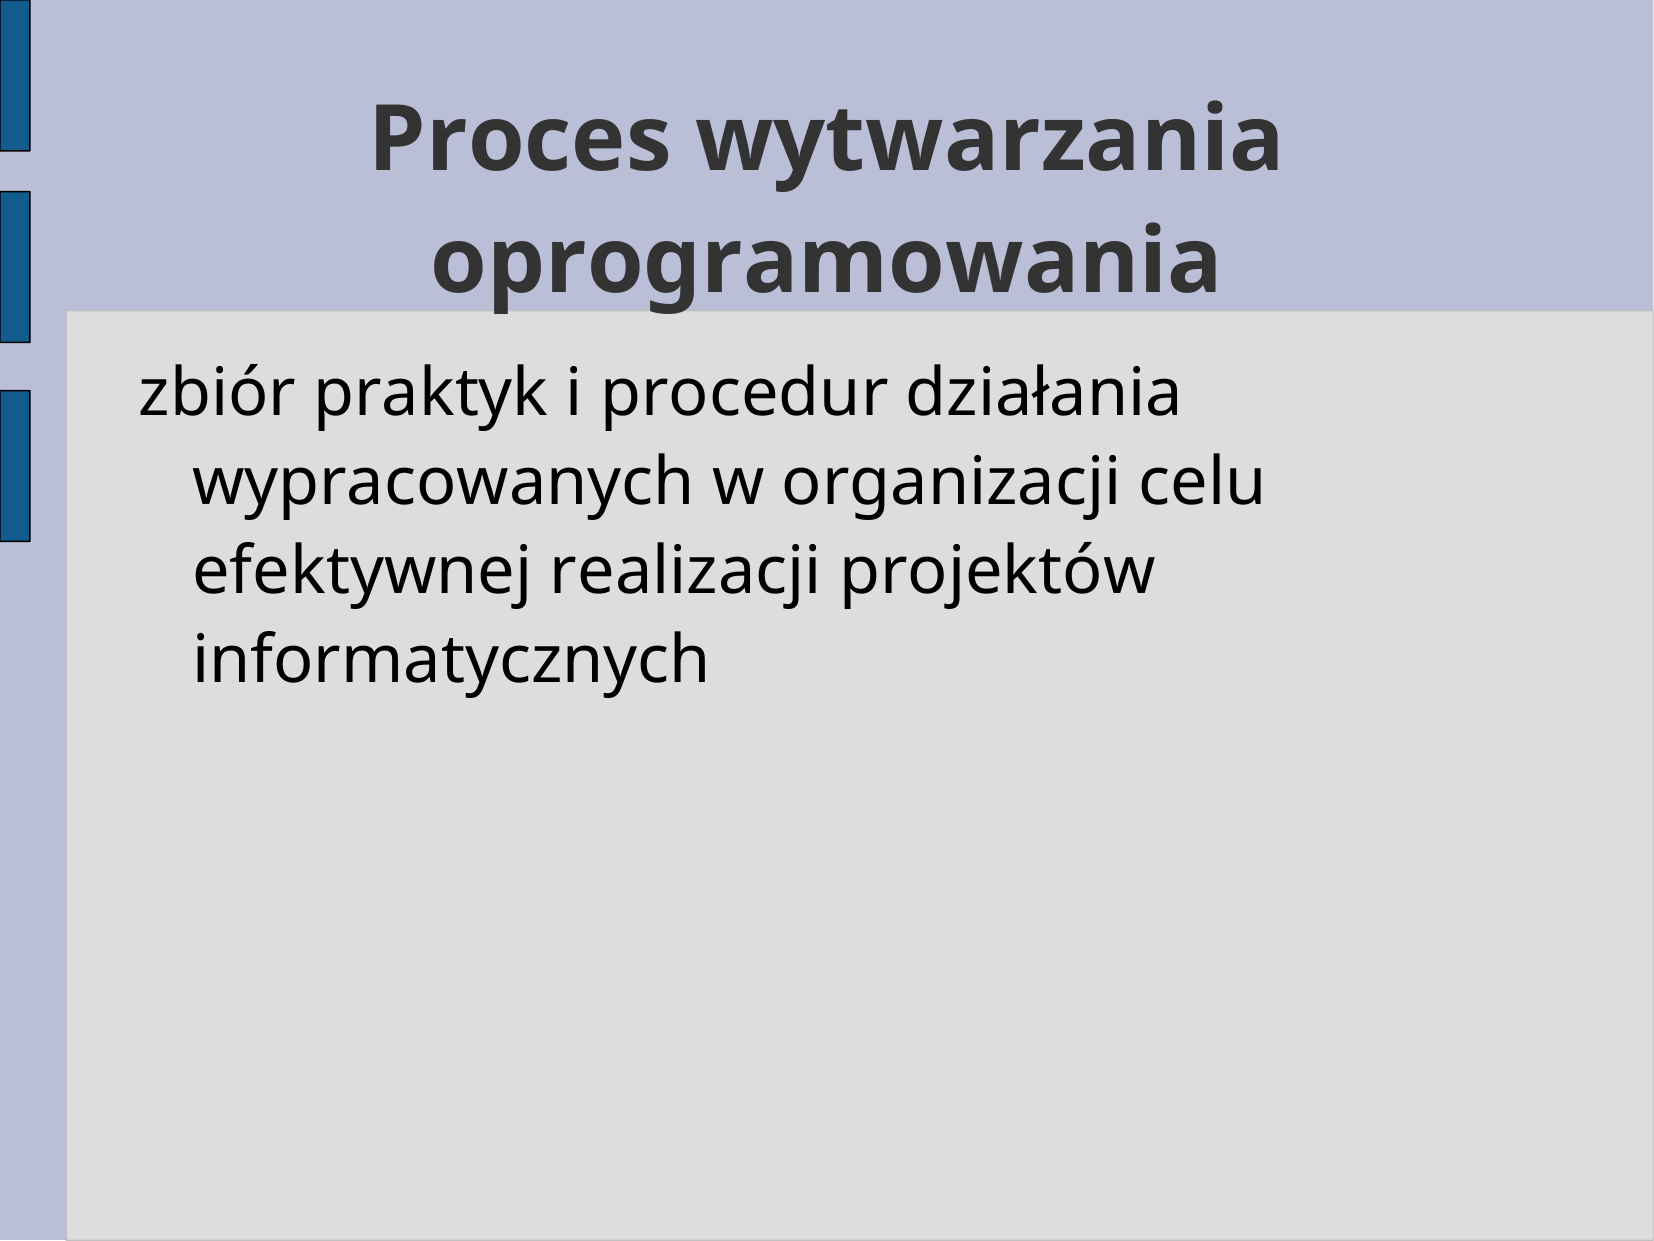

# Proces wytwarzania oprogramowania
zbiór praktyk i procedur działania wypracowanych w organizacji celu efektywnej realizacji projektów informatycznych